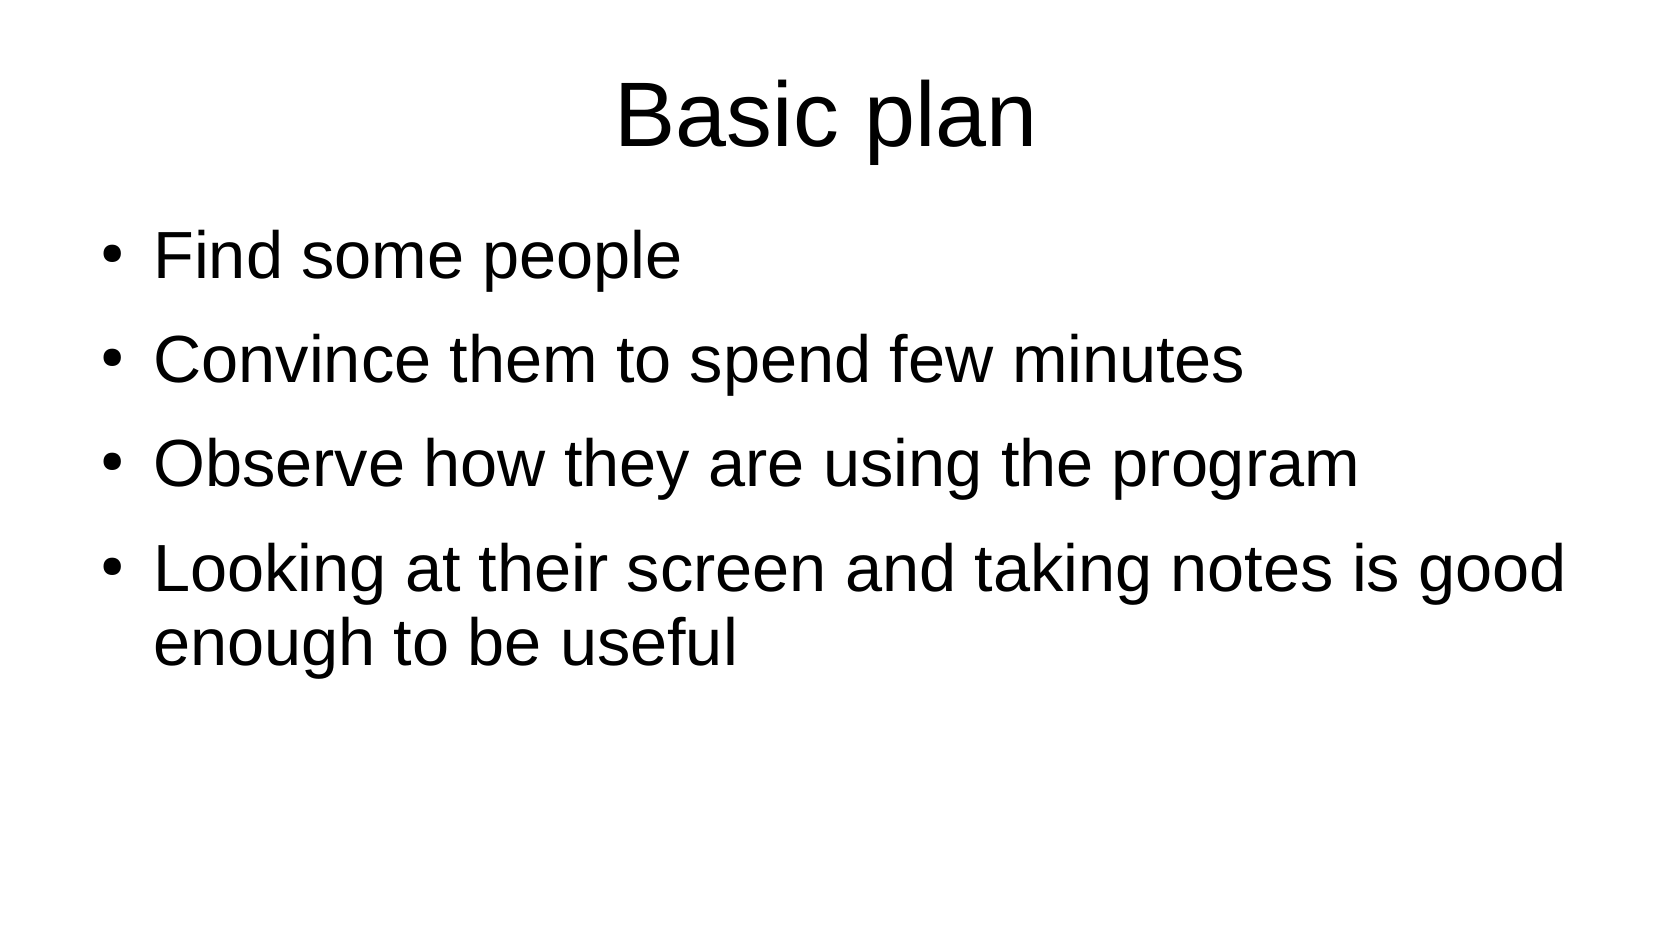

# Basic plan
Find some people
Convince them to spend few minutes
Observe how they are using the program
Looking at their screen and taking notes is good enough to be useful